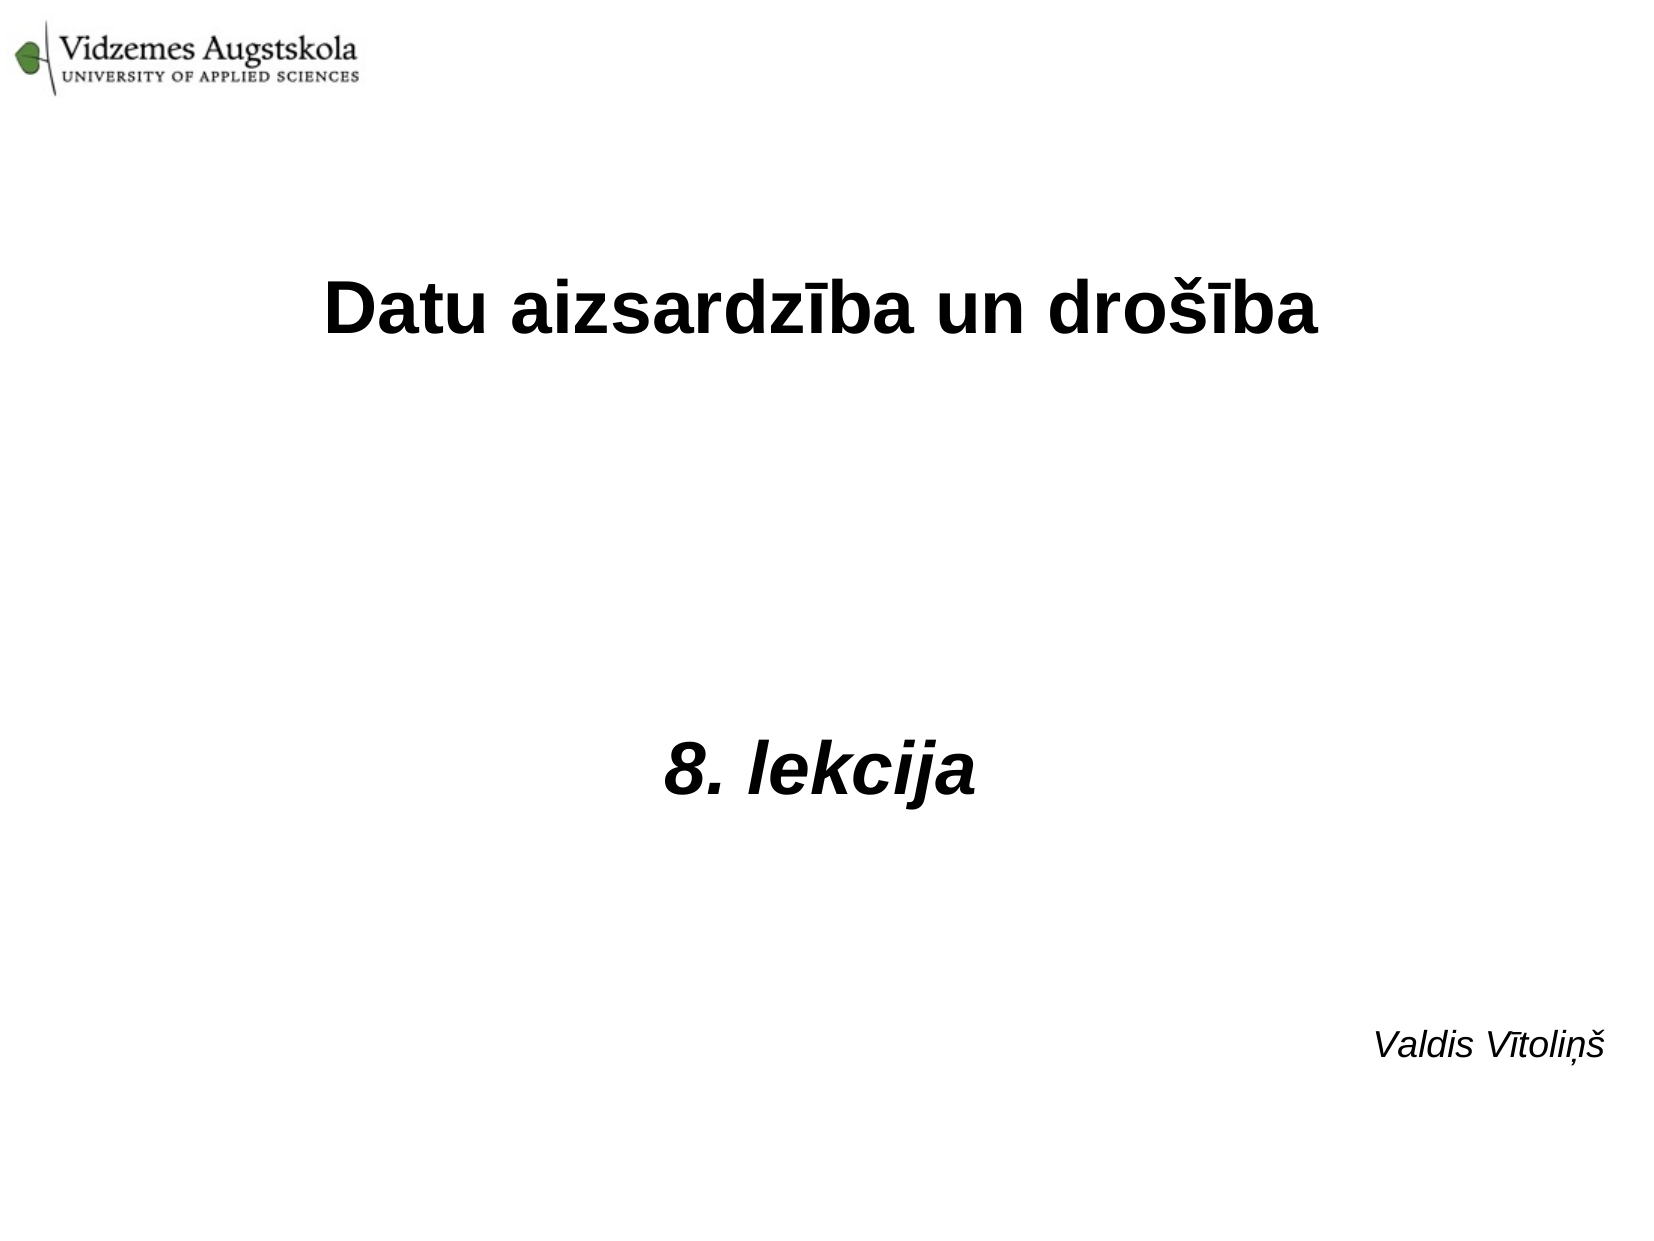

# Datu aizsardzība un drošība
8. lekcija
Valdis Vītoliņš